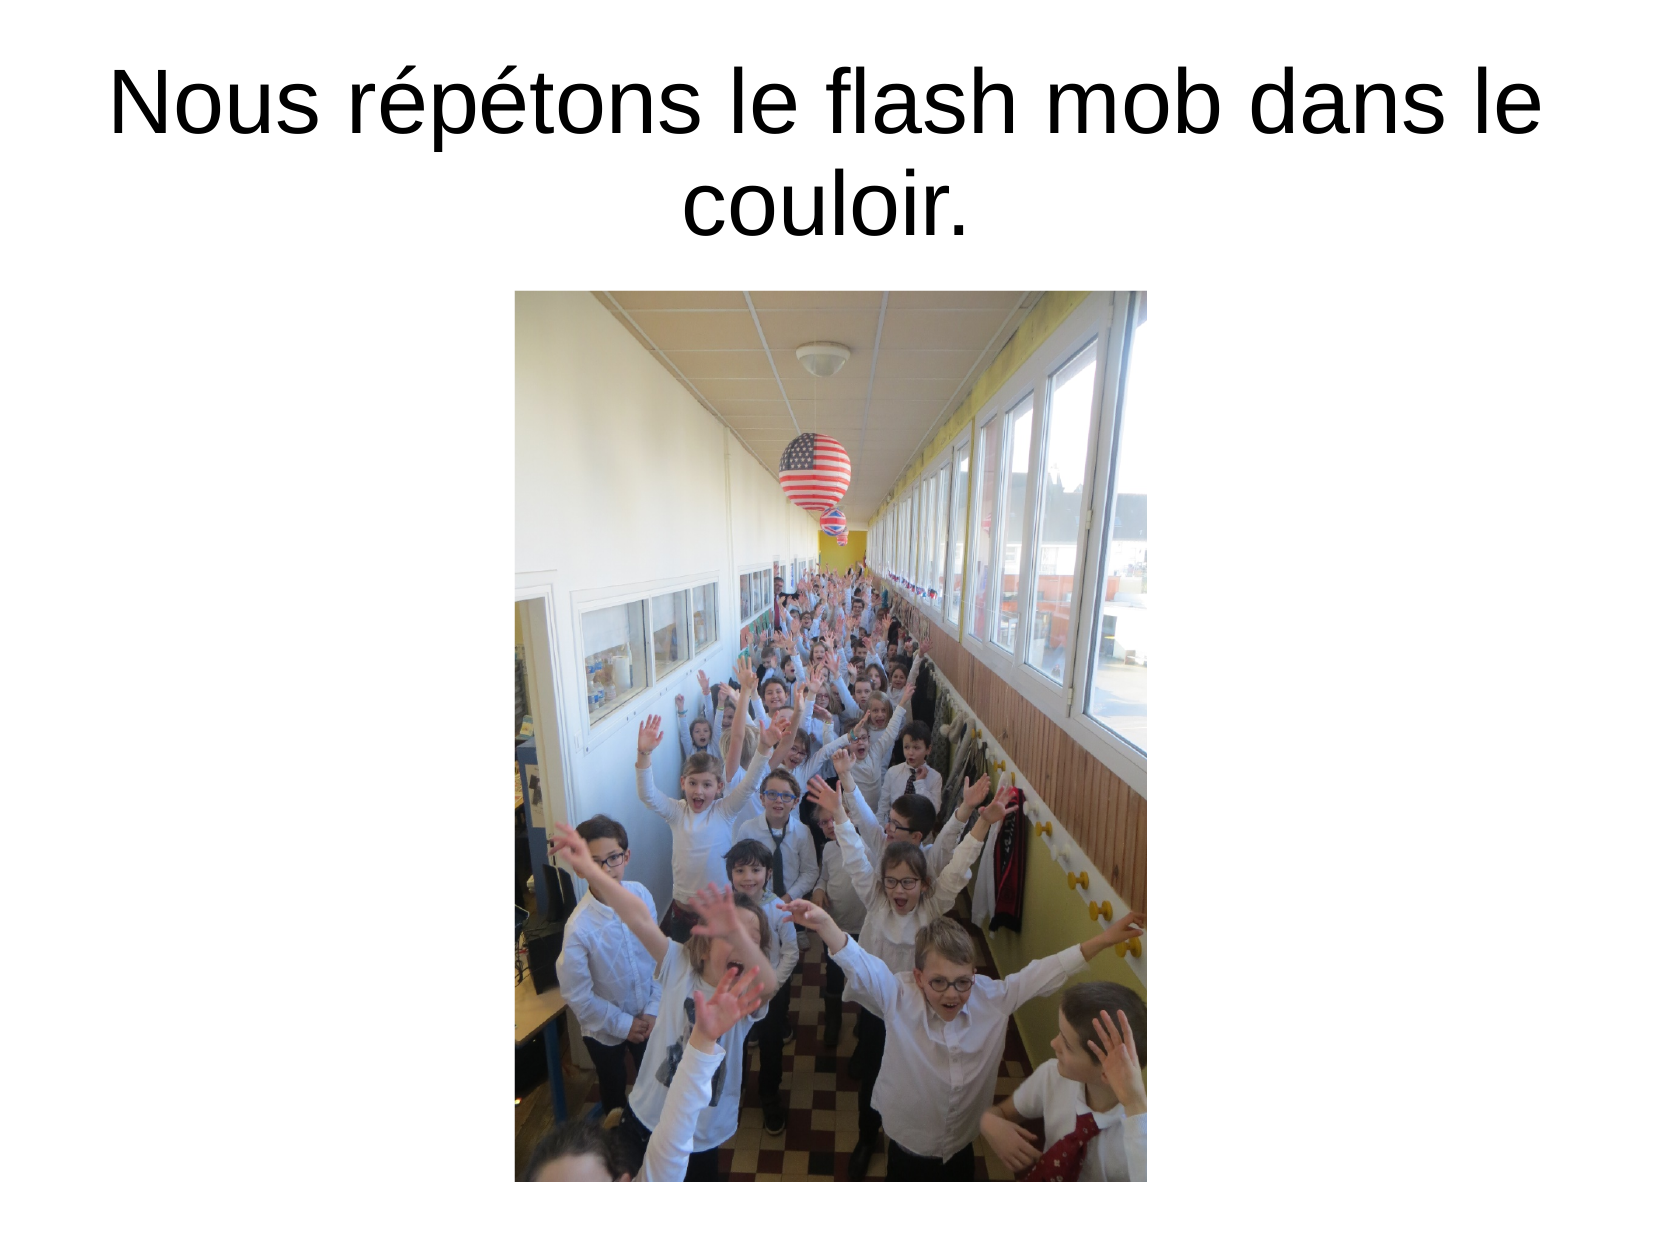

# Nous répétons le flash mob dans le couloir.